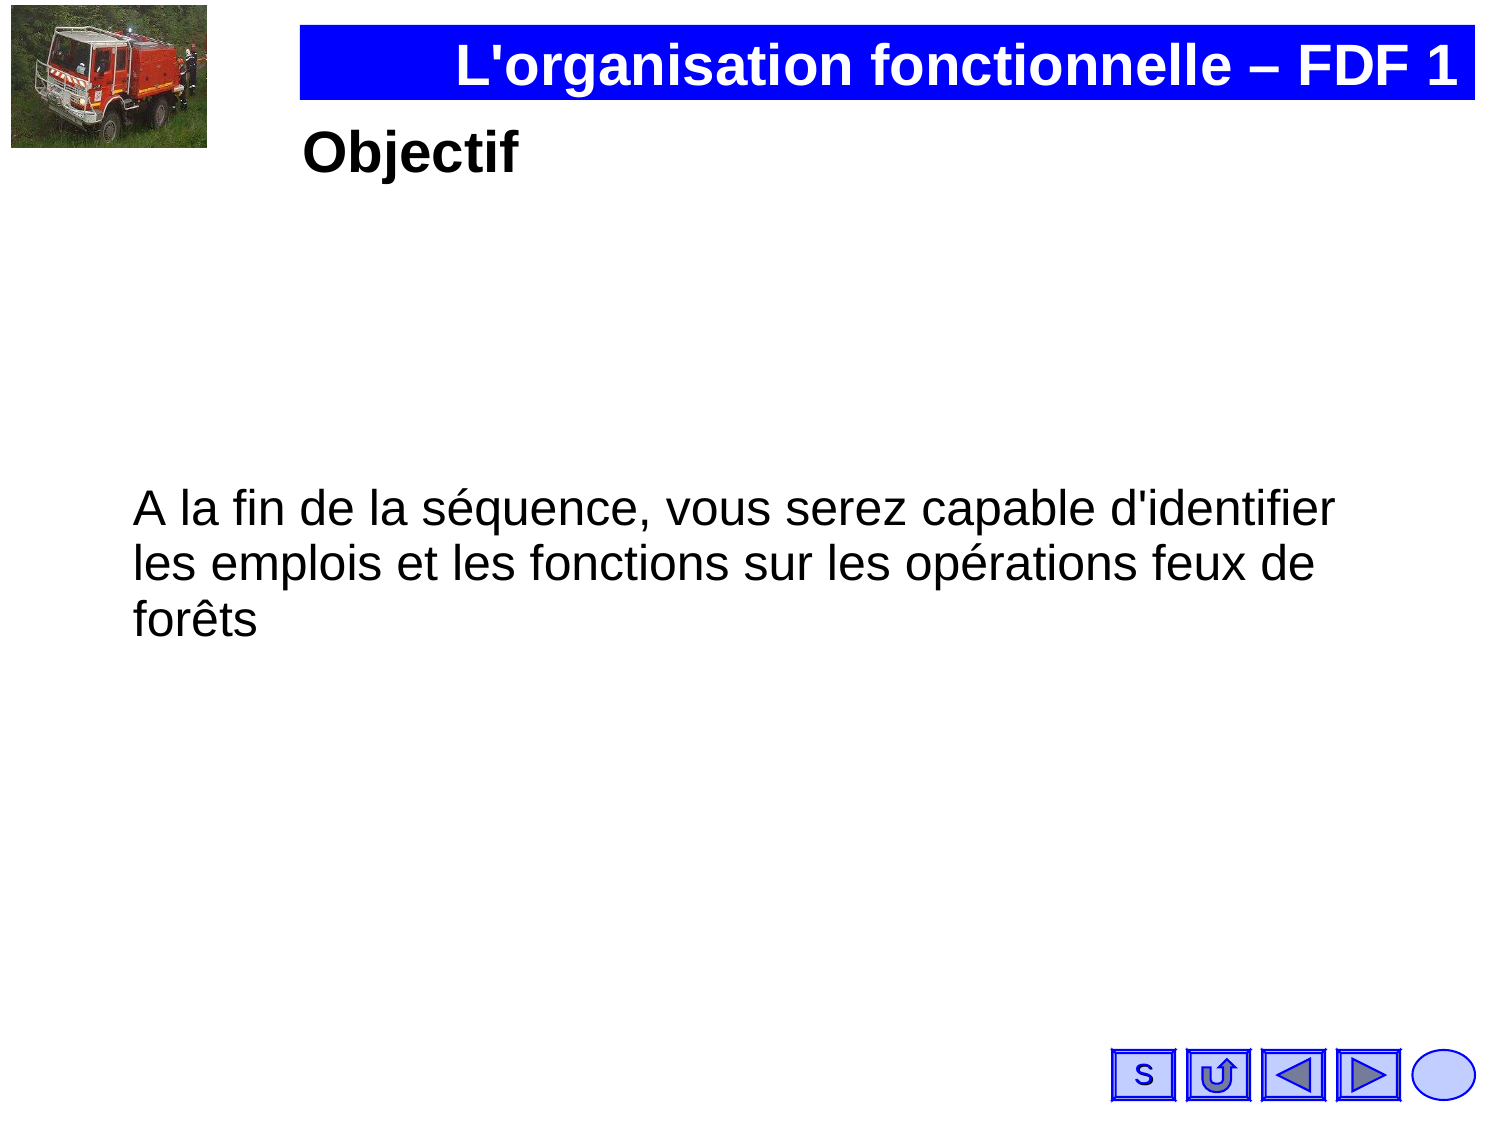

L'organisation fonctionnelle – FDF 1
Objectif
A la fin de la séquence, vous serez capable d'identifier les emplois et les fonctions sur les opérations feux de forêts